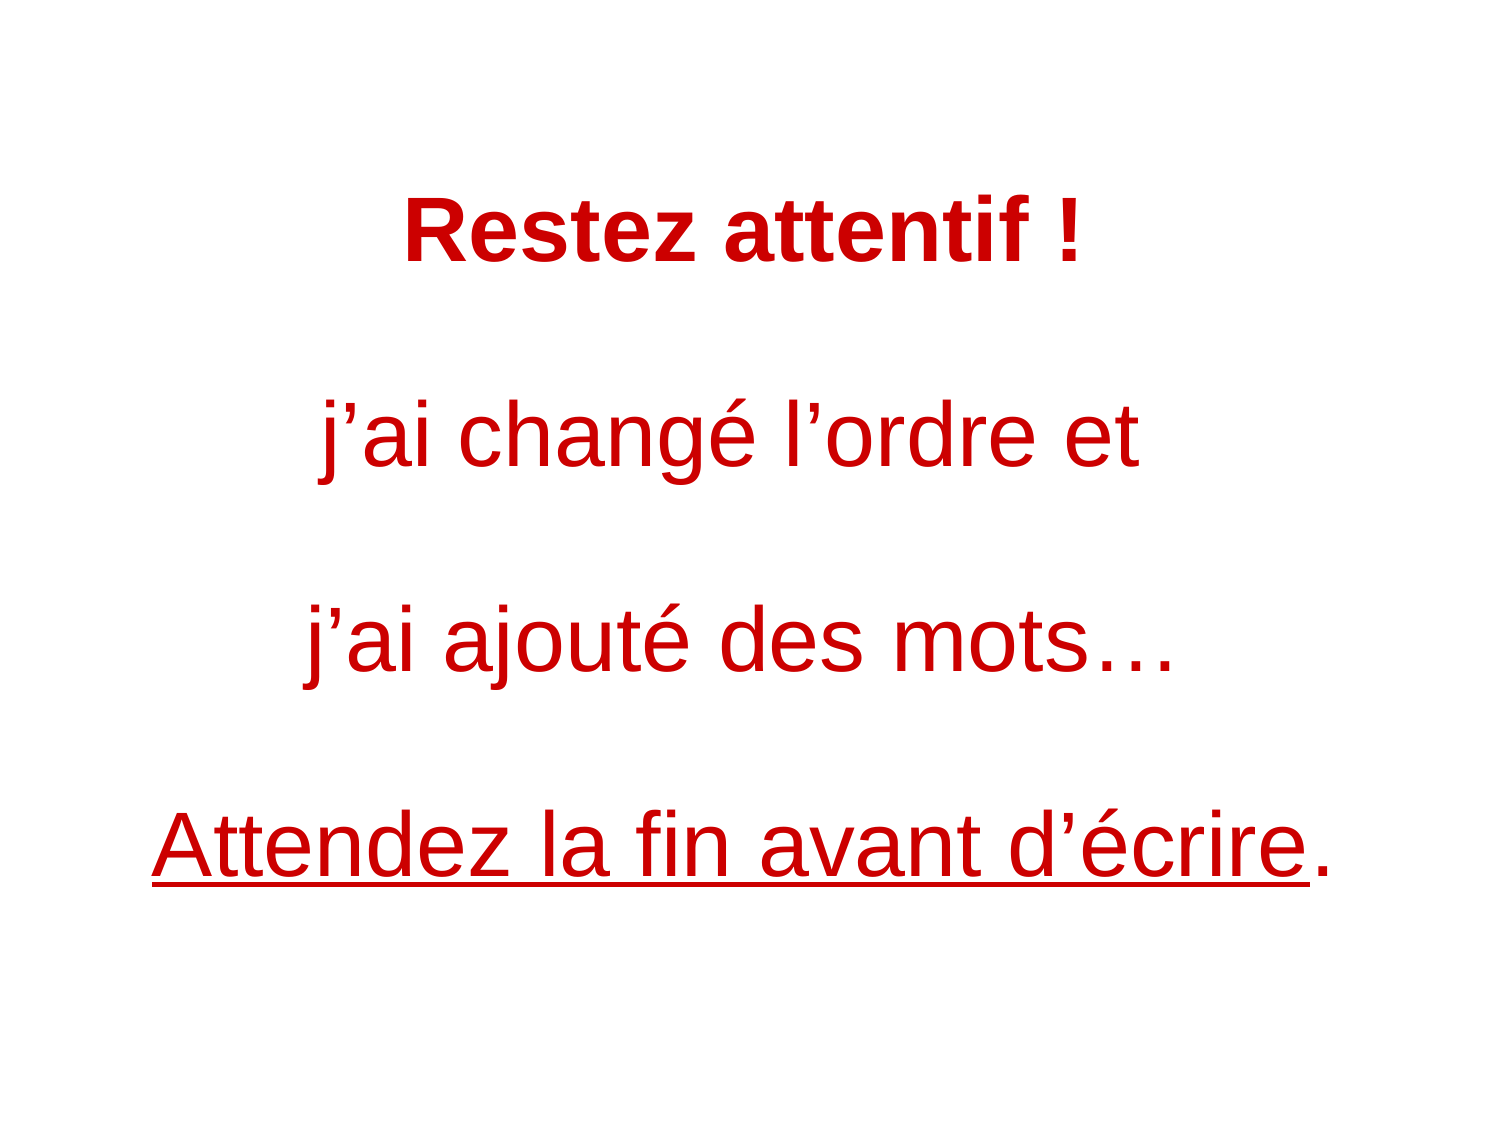

# Restez attentif ! j’ai changé l’ordre et j’ai ajouté des mots… Attendez la fin avant d’écrire.